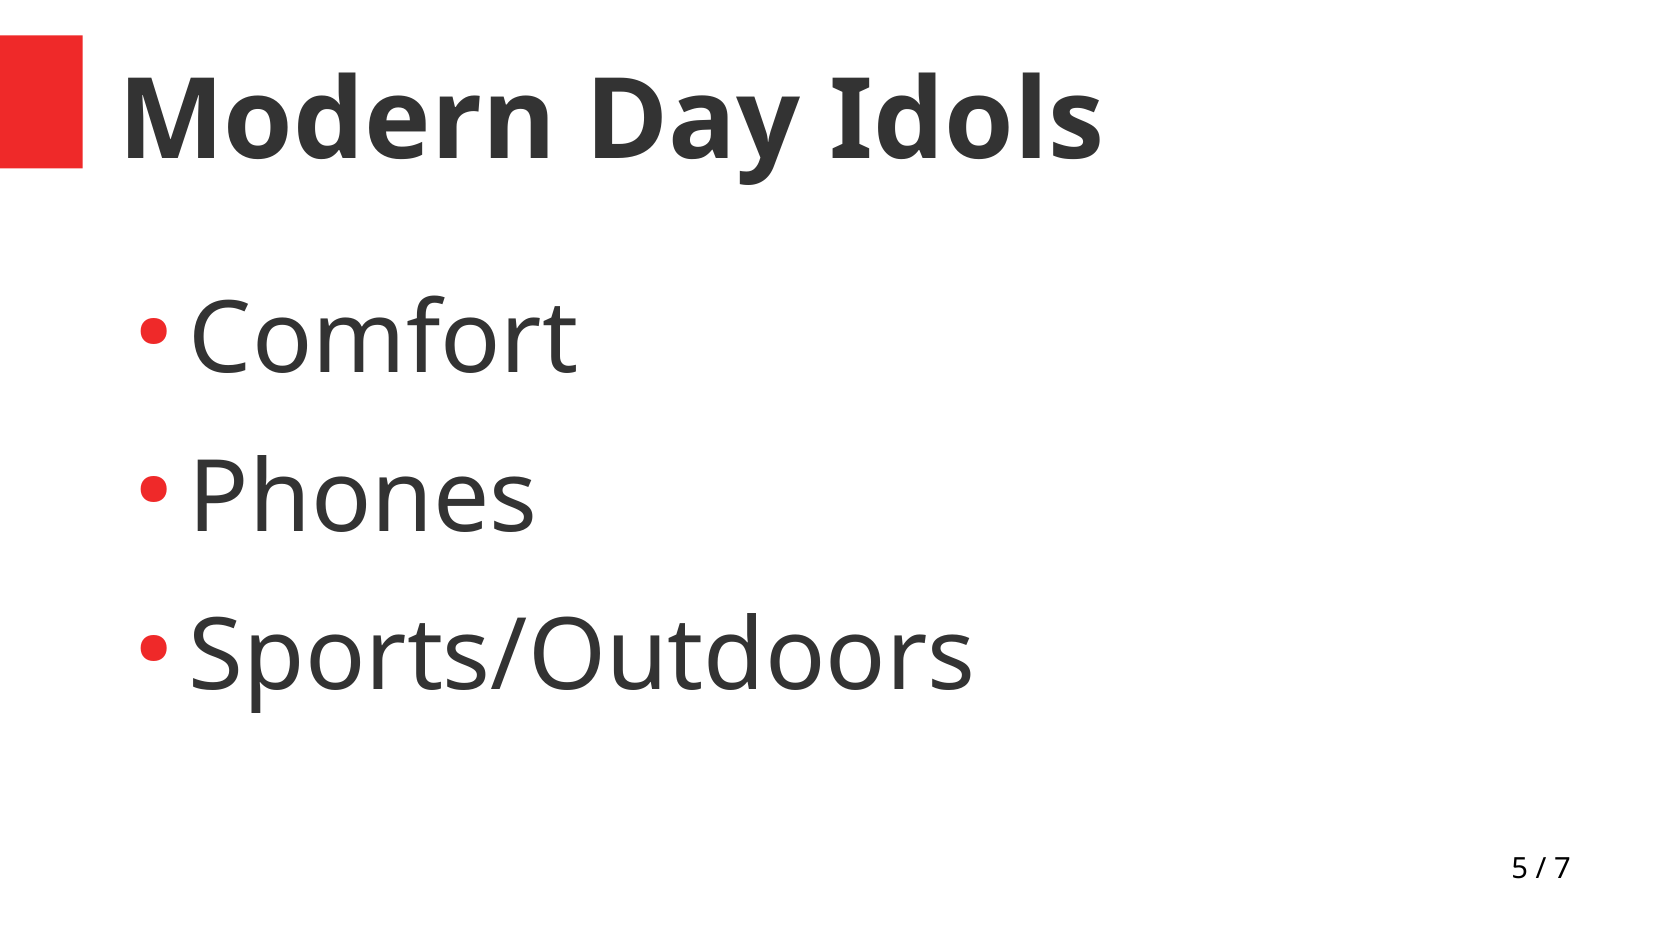

# Modern Day Idols
Comfort
Phones
Sports/Outdoors
5